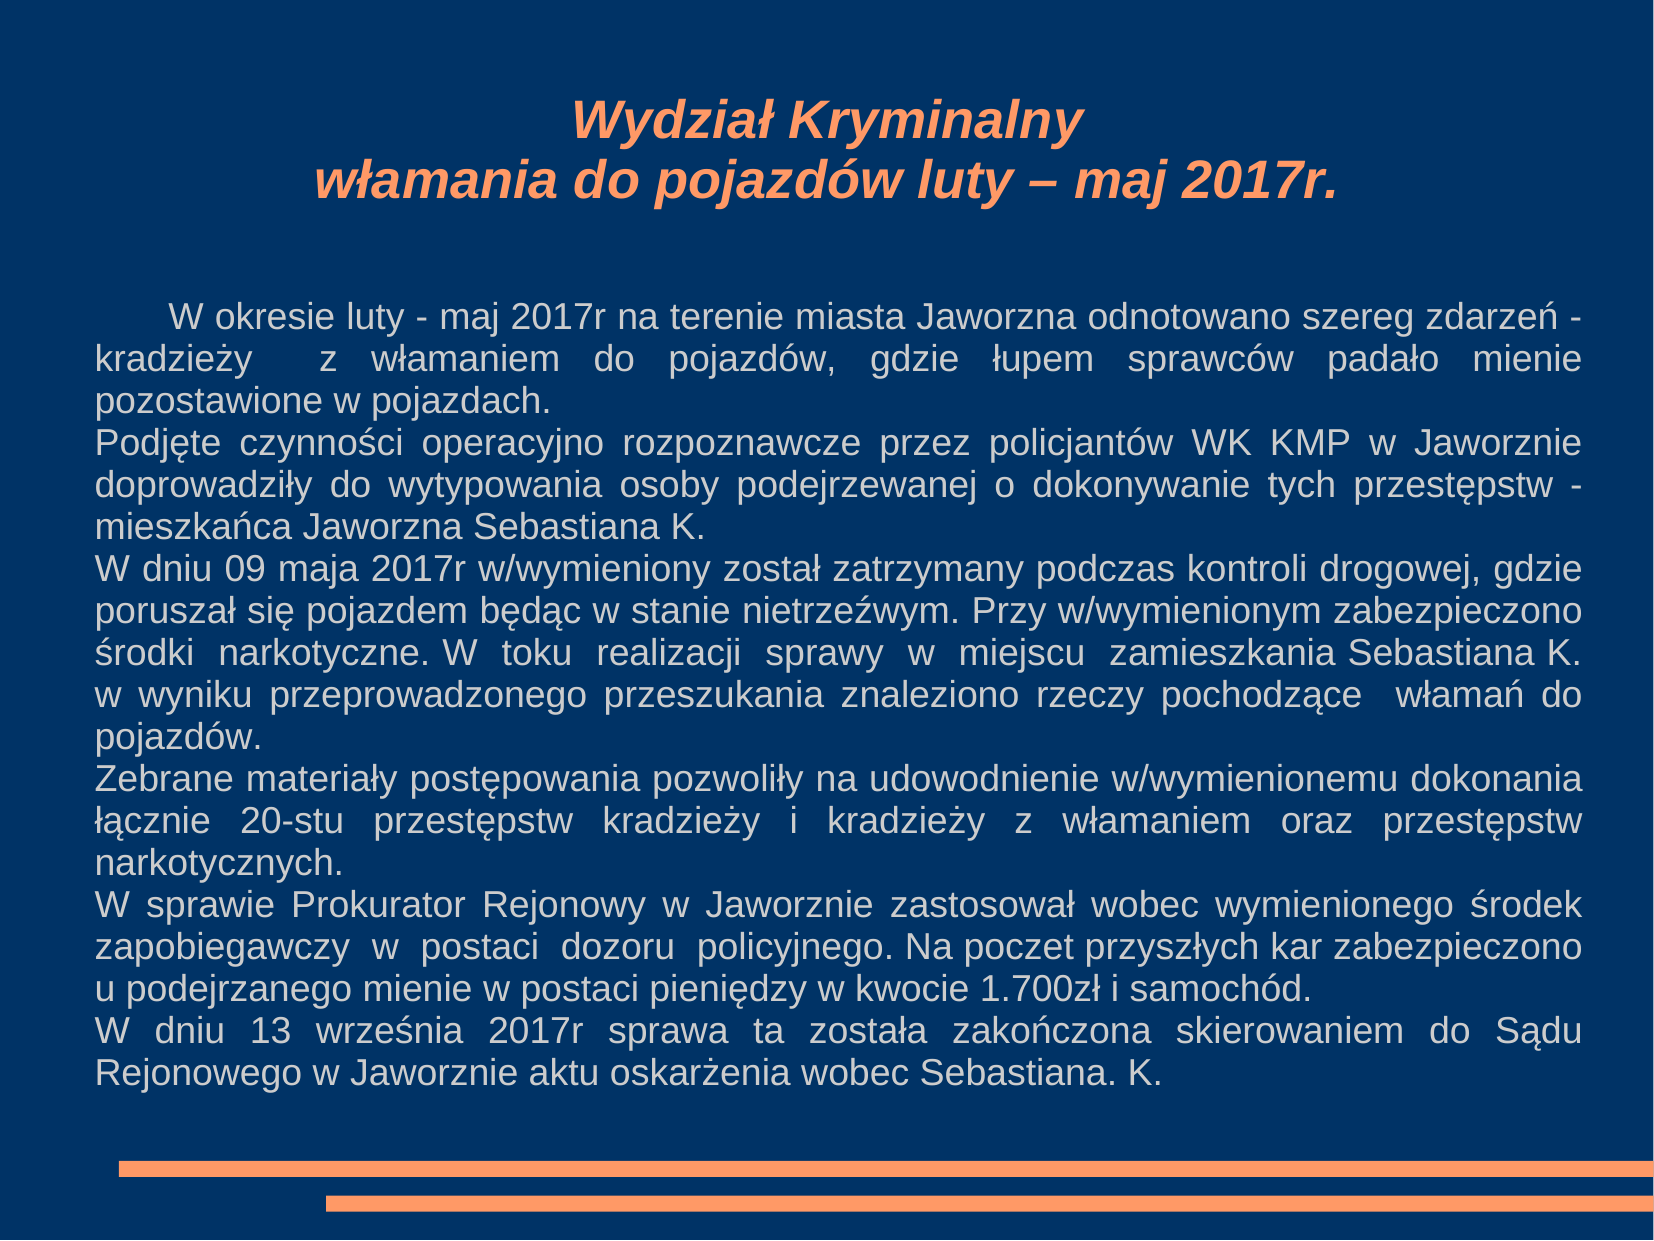

# Wydział Kryminalny włamania do pojazdów luty – maj 2017r.
	W okresie luty - maj 2017r na terenie miasta Jaworzna odnotowano szereg zdarzeń - kradzieży z włamaniem do pojazdów, gdzie łupem sprawców padało mienie pozostawione w pojazdach.
Podjęte czynności operacyjno rozpoznawcze przez policjantów WK KMP w Jaworznie doprowadziły do wytypowania osoby podejrzewanej o dokonywanie tych przestępstw - mieszkańca Jaworzna Sebastiana K.
W dniu 09 maja 2017r w/wymieniony został zatrzymany podczas kontroli drogowej, gdzie poruszał się pojazdem będąc w stanie nietrzeźwym. Przy w/wymienionym zabezpieczono środki narkotyczne. W toku realizacji sprawy w miejscu zamieszkania Sebastiana K. w wyniku przeprowadzonego przeszukania znaleziono rzeczy pochodzące włamań do pojazdów.
Zebrane materiały postępowania pozwoliły na udowodnienie w/wymienionemu dokonania łącznie 20-stu przestępstw kradzieży i kradzieży z włamaniem oraz przestępstw narkotycznych.
W sprawie Prokurator Rejonowy w Jaworznie zastosował wobec wymienionego środek zapobiegawczy w postaci dozoru policyjnego. Na poczet przyszłych kar zabezpieczono u podejrzanego mienie w postaci pieniędzy w kwocie 1.700zł i samochód.
W dniu 13 września 2017r sprawa ta została zakończona skierowaniem do Sądu Rejonowego w Jaworznie aktu oskarżenia wobec Sebastiana. K.